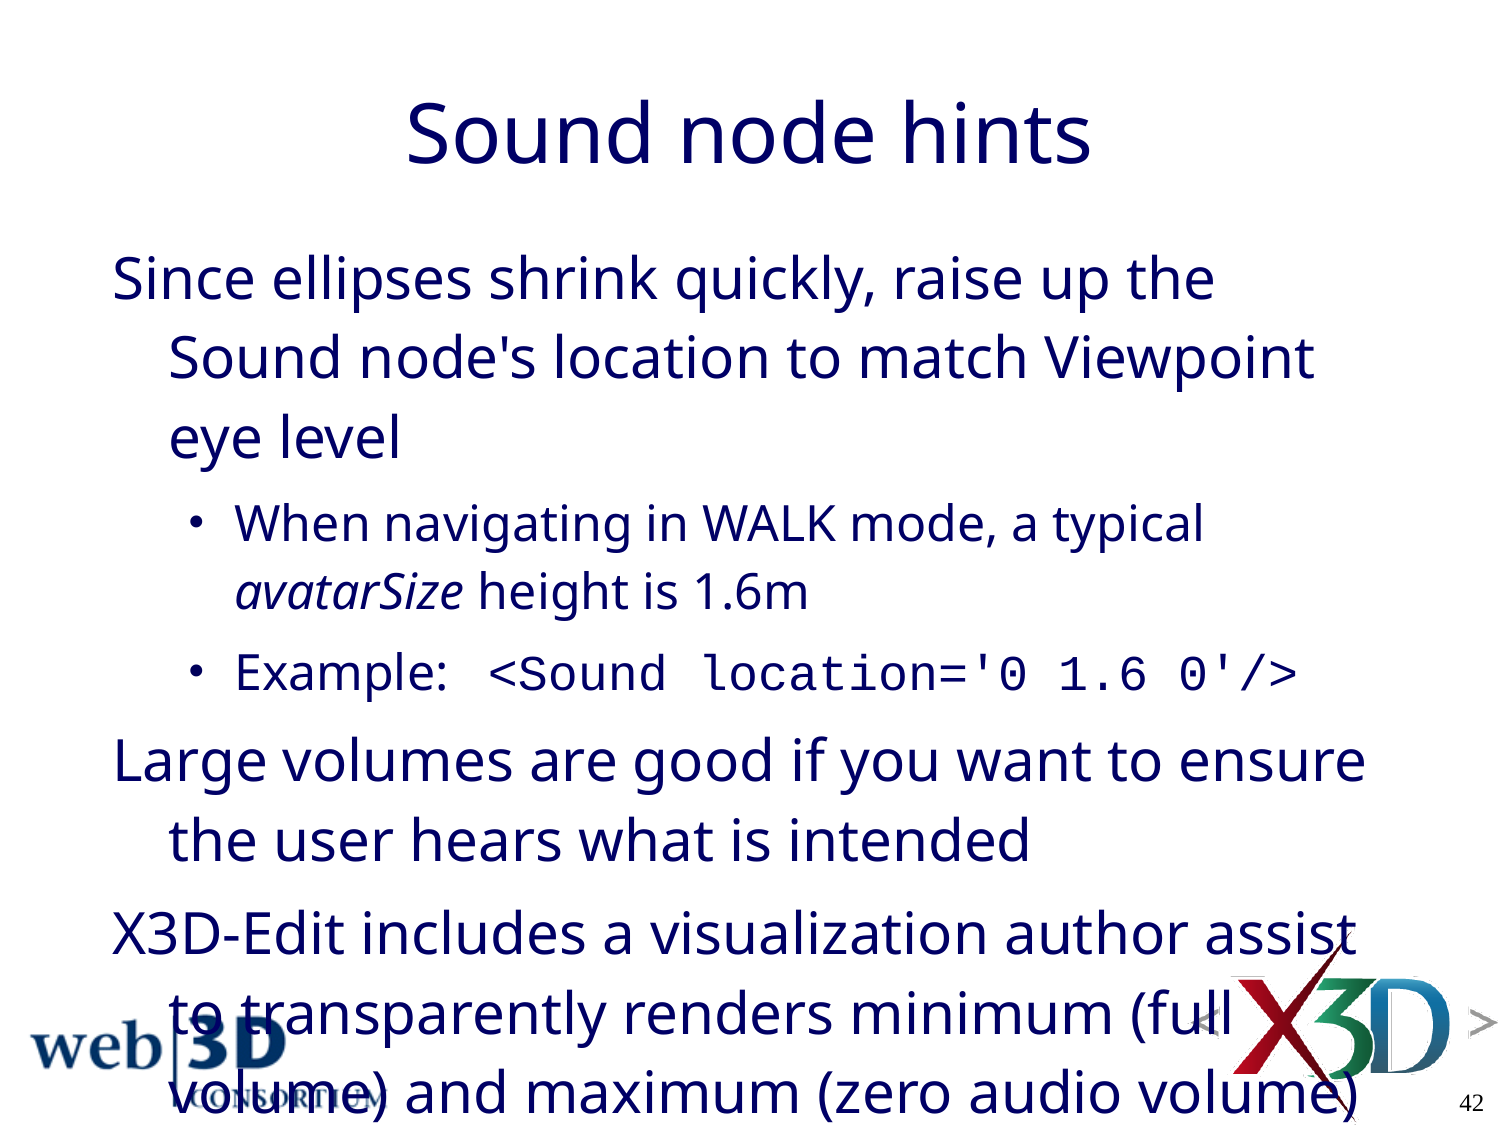

# Sound node hints
Since ellipses shrink quickly, raise up the Sound node's location to match Viewpoint eye level
When navigating in WALK mode, a typical avatarSize height is 1.6m
Example: <Sound location='0 1.6 0'/>
Large volumes are good if you want to ensure the user hears what is intended
X3D-Edit includes a visualization author assist to transparently renders minimum (full volume) and maximum (zero audio volume) ellipsoids